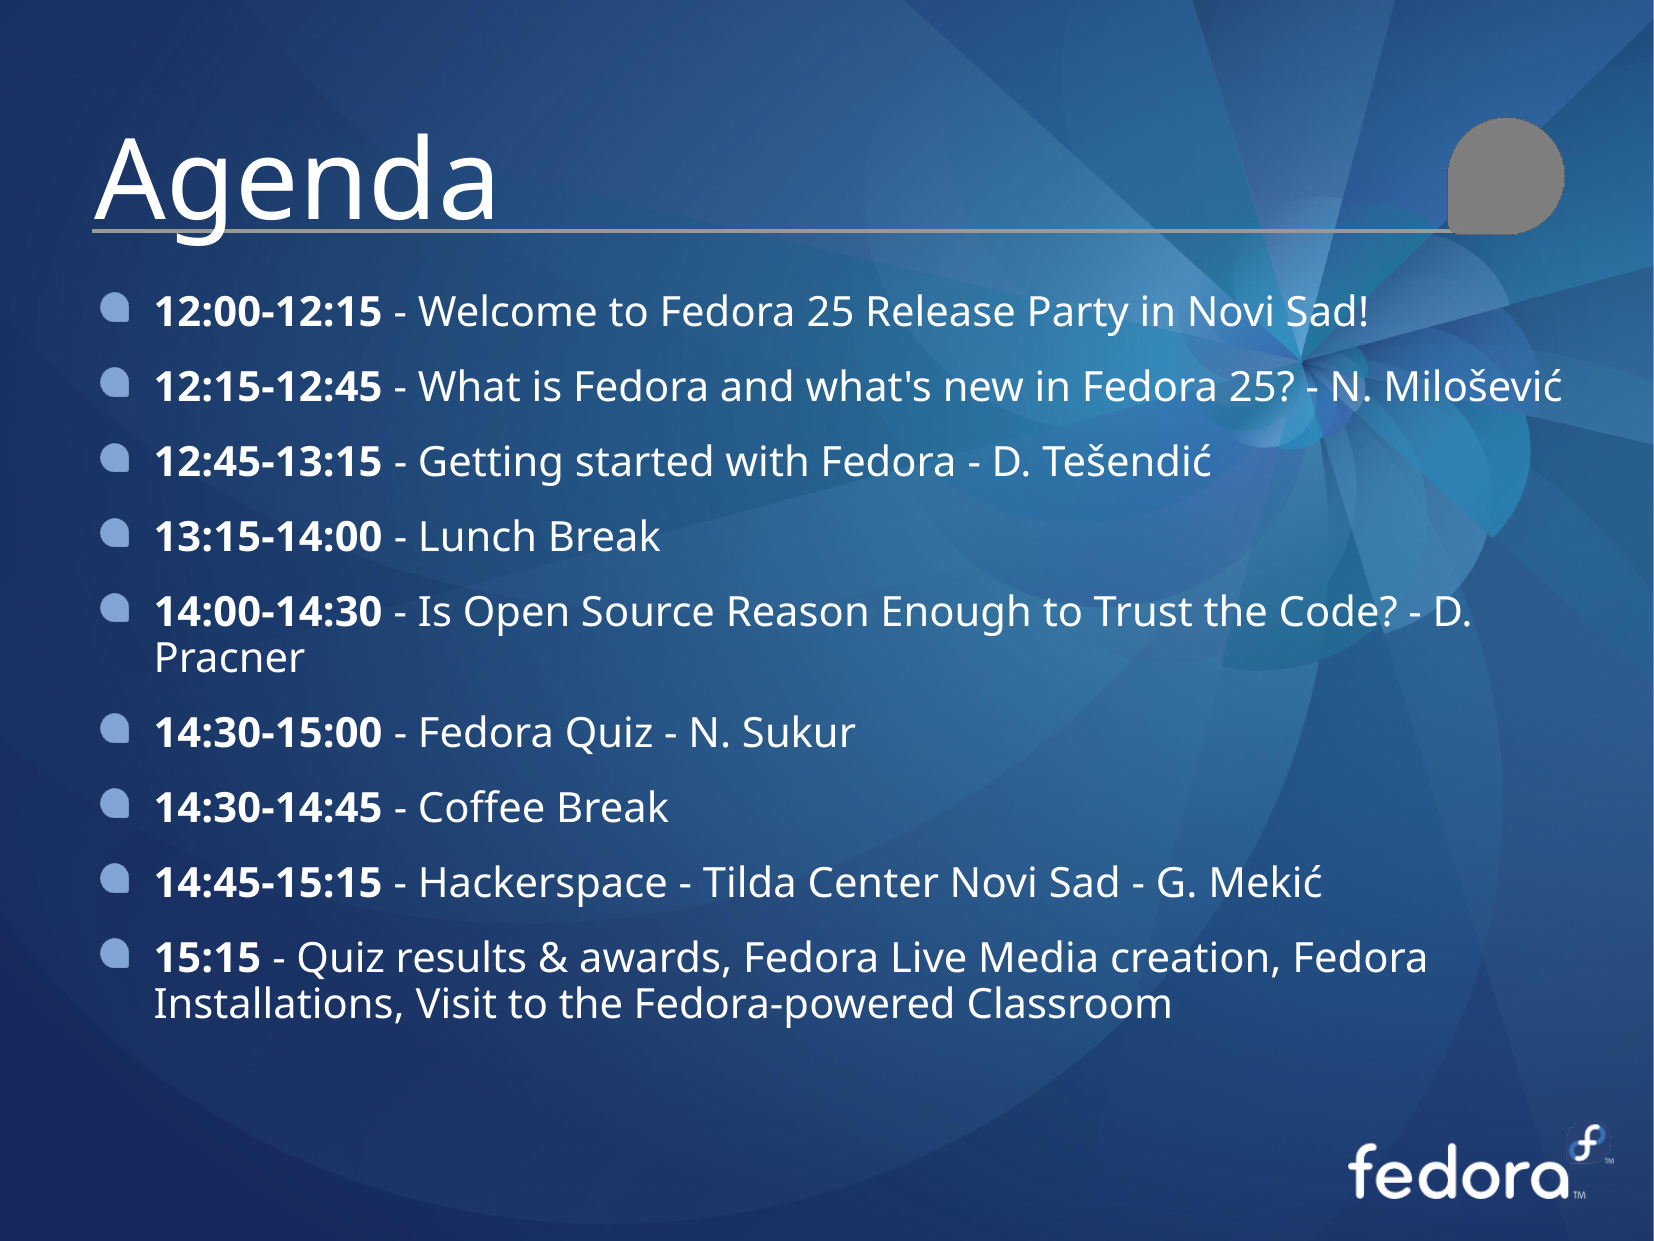

Agenda
# 12:00-12:15 - Welcome to Fedora 25 Release Party in Novi Sad!
12:15-12:45 - What is Fedora and what's new in Fedora 25? - N. Milošević
12:45-13:15 - Getting started with Fedora - D. Tešendić
13:15-14:00 - Lunch Break
14:00-14:30 - Is Open Source Reason Enough to Trust the Code? - D. Pracner
14:30-15:00 - Fedora Quiz - N. Sukur
14:30-14:45 - Coffee Break
14:45-15:15 - Hackerspace - Tilda Center Novi Sad - G. Mekić
15:15 - Quiz results & awards, Fedora Live Media creation, Fedora Installations, Visit to the Fedora-powered Classroom